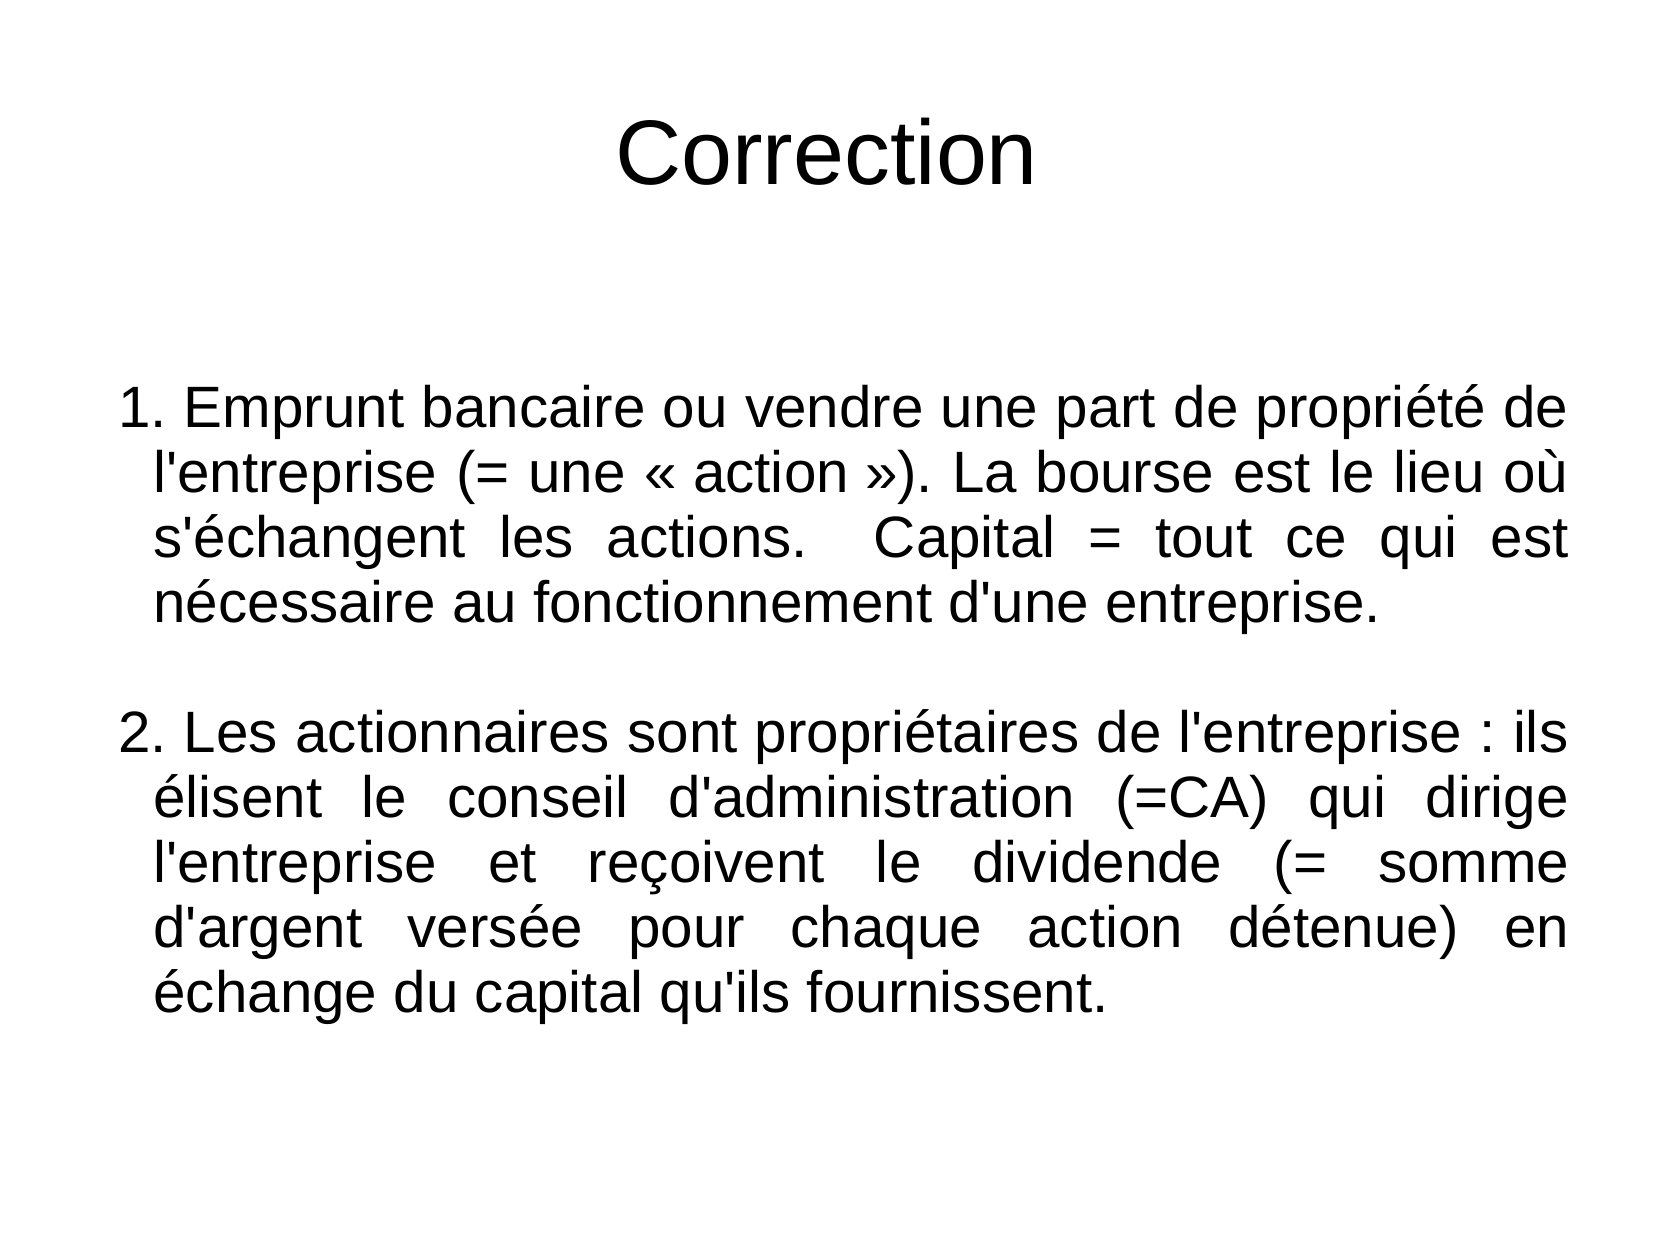

# Correction
1. Emprunt bancaire ou vendre une part de propriété de l'entreprise (= une « action »). La bourse est le lieu où s'échangent les actions. Capital = tout ce qui est nécessaire au fonctionnement d'une entreprise.
2. Les actionnaires sont propriétaires de l'entreprise : ils élisent le conseil d'administration (=CA) qui dirige l'entreprise et reçoivent le dividende (= somme d'argent versée pour chaque action détenue) en échange du capital qu'ils fournissent.